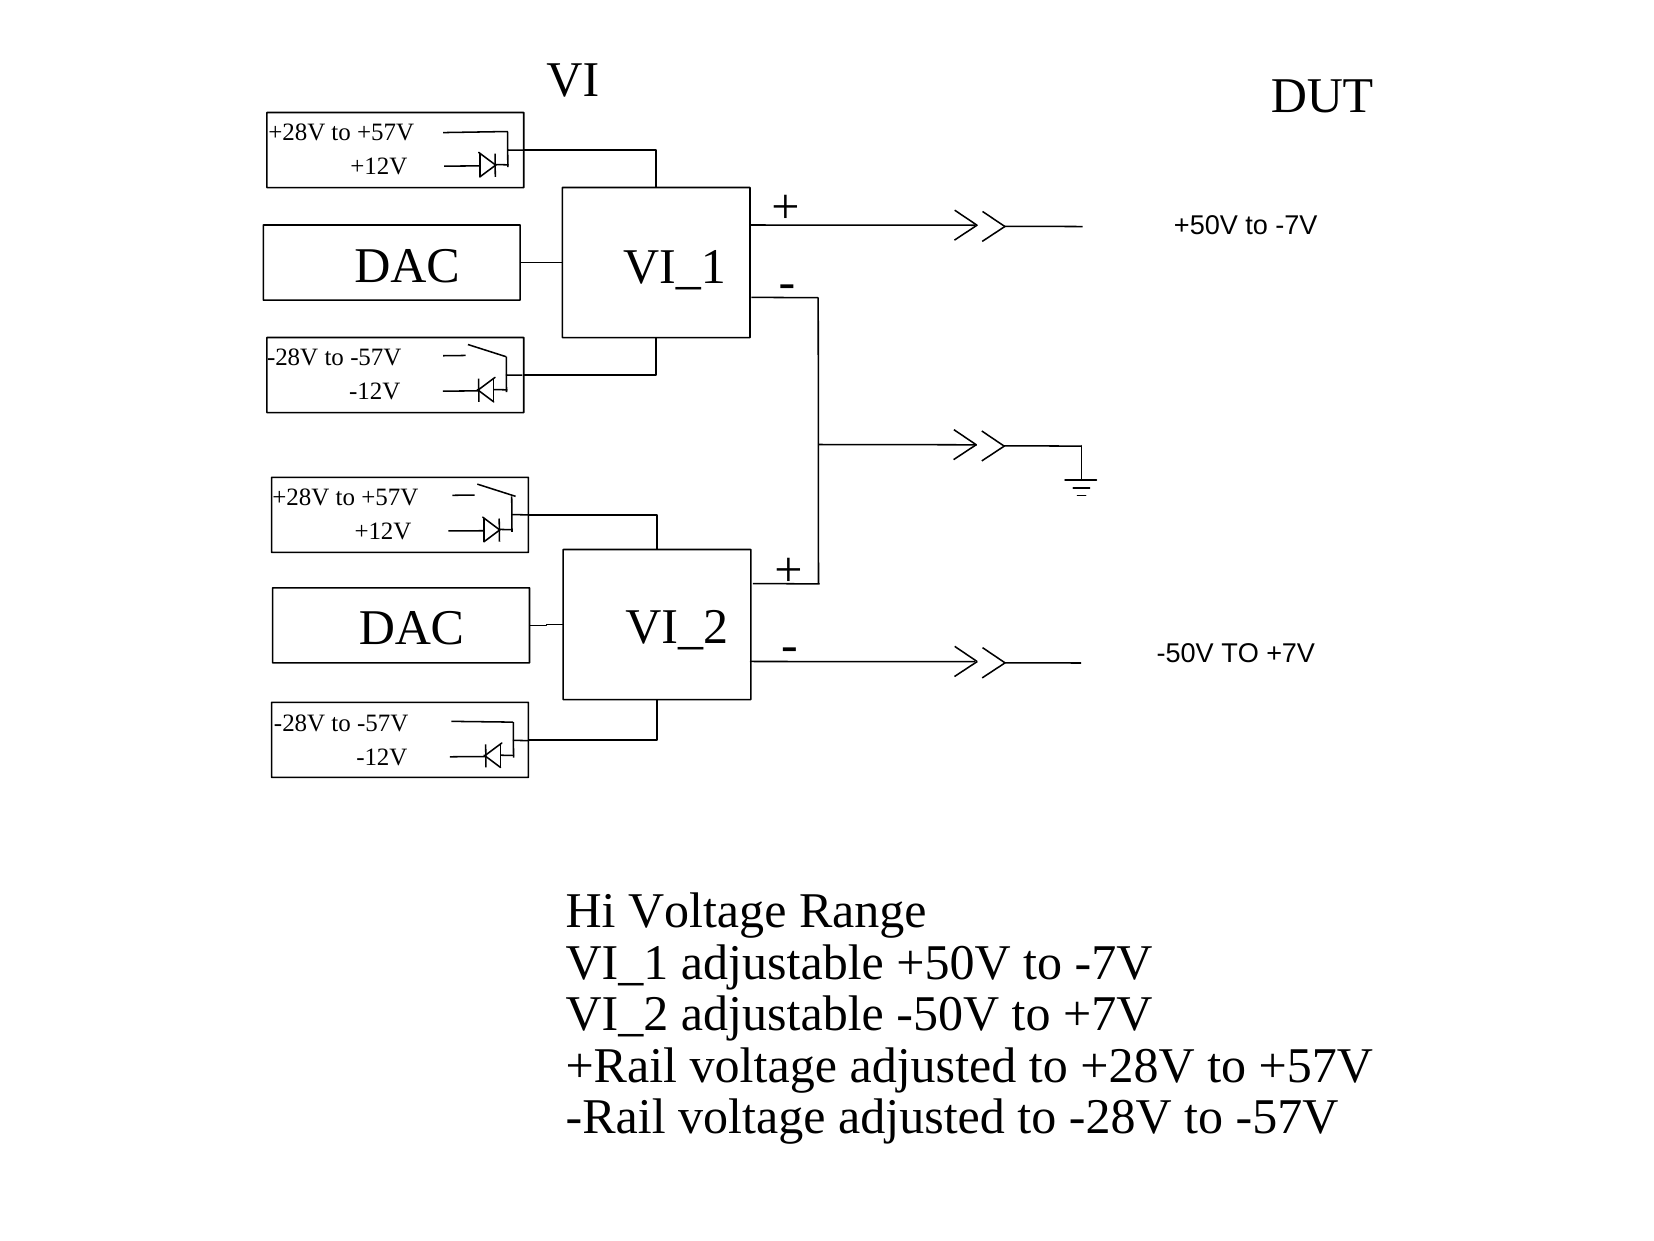

VI
DUT
+28V to +57V
+12V
+
+50V to -7V
DAC
VI_1
-
-28V to -57V
-12V
+28V to +57V
+12V
+
VI_2
DAC
-
-50V TO +7V
-28V to -57V
-12V
Hi Voltage Range
VI_1 adjustable +50V to -7V
VI_2 adjustable -50V to +7V
+Rail voltage adjusted to +28V to +57V
-Rail voltage adjusted to -28V to -57V